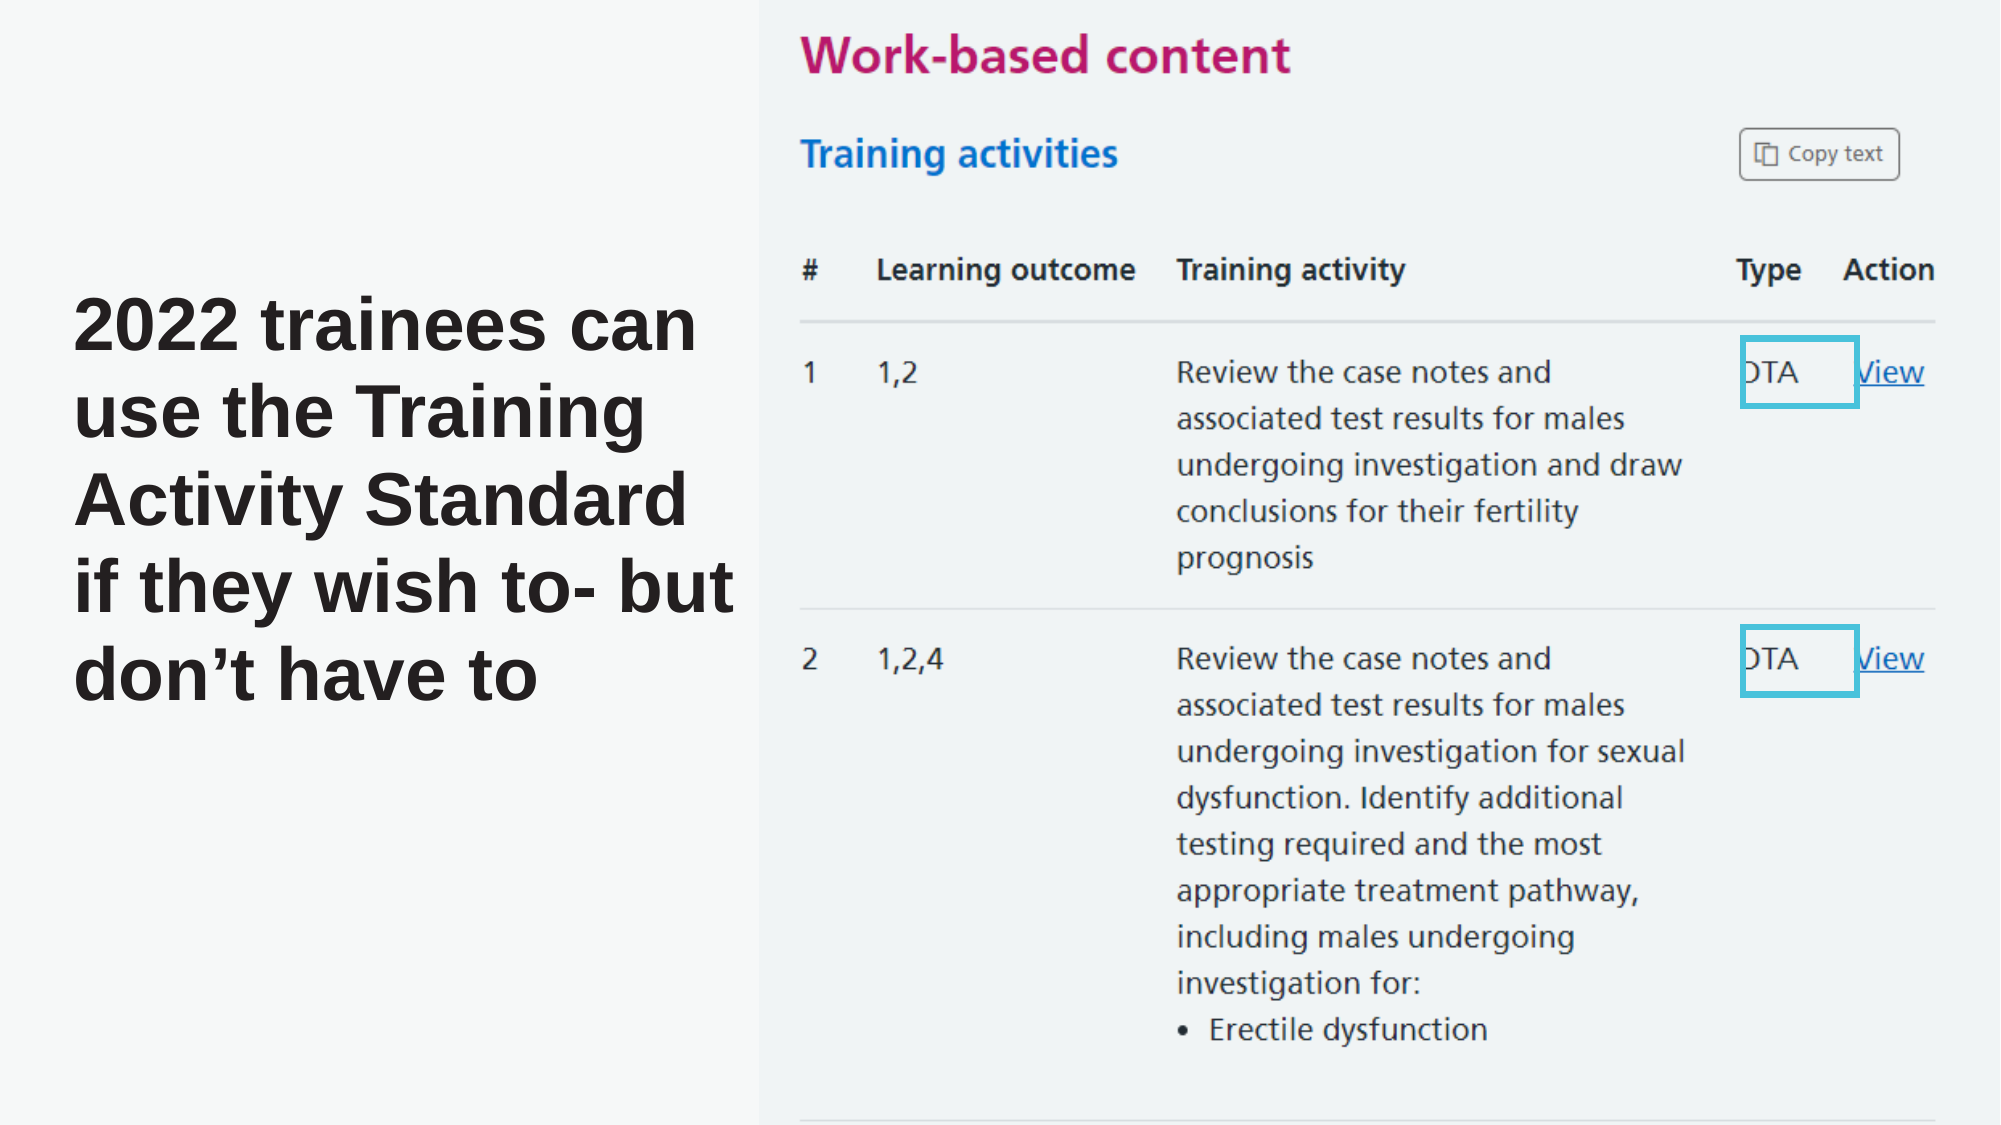

# 2022 trainees can use the Training Activity Standard if they wish to- but don’t have to